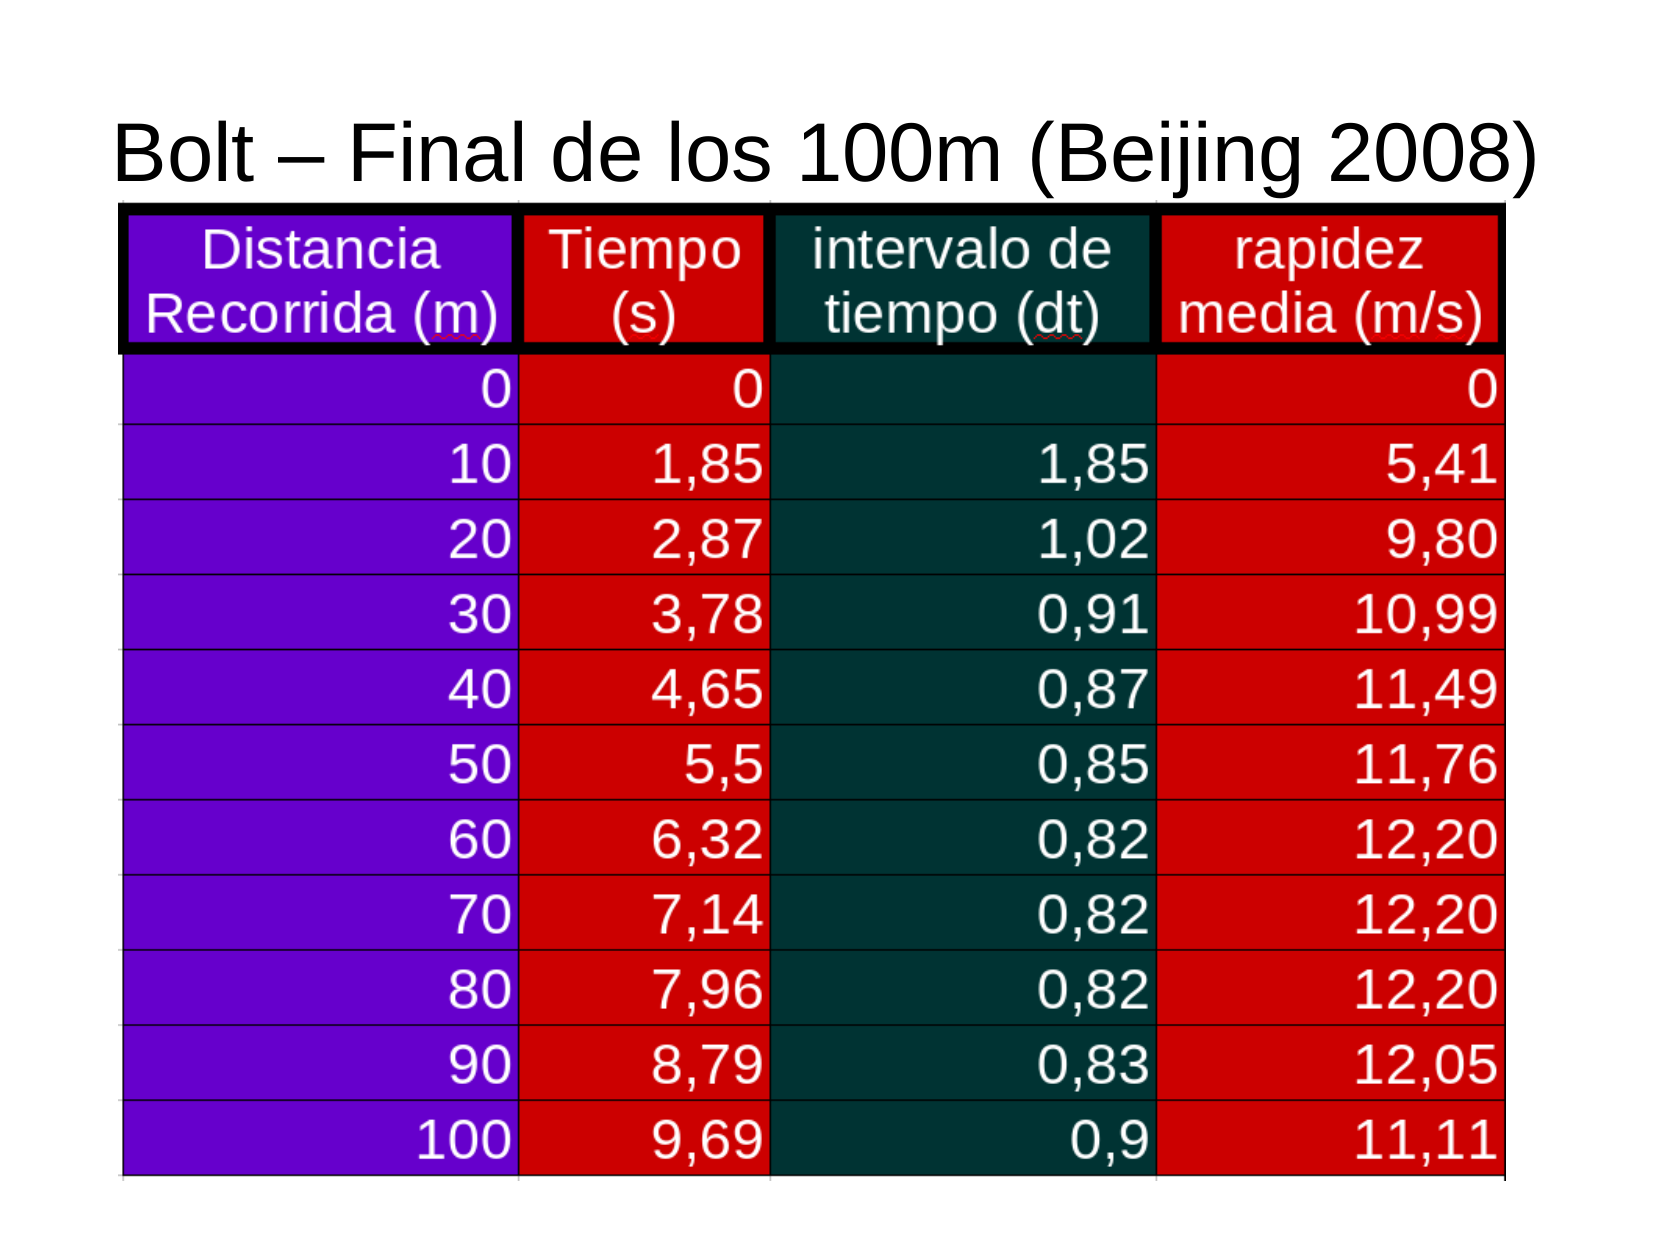

# Bolt – Final de los 100m (Beijing 2008)